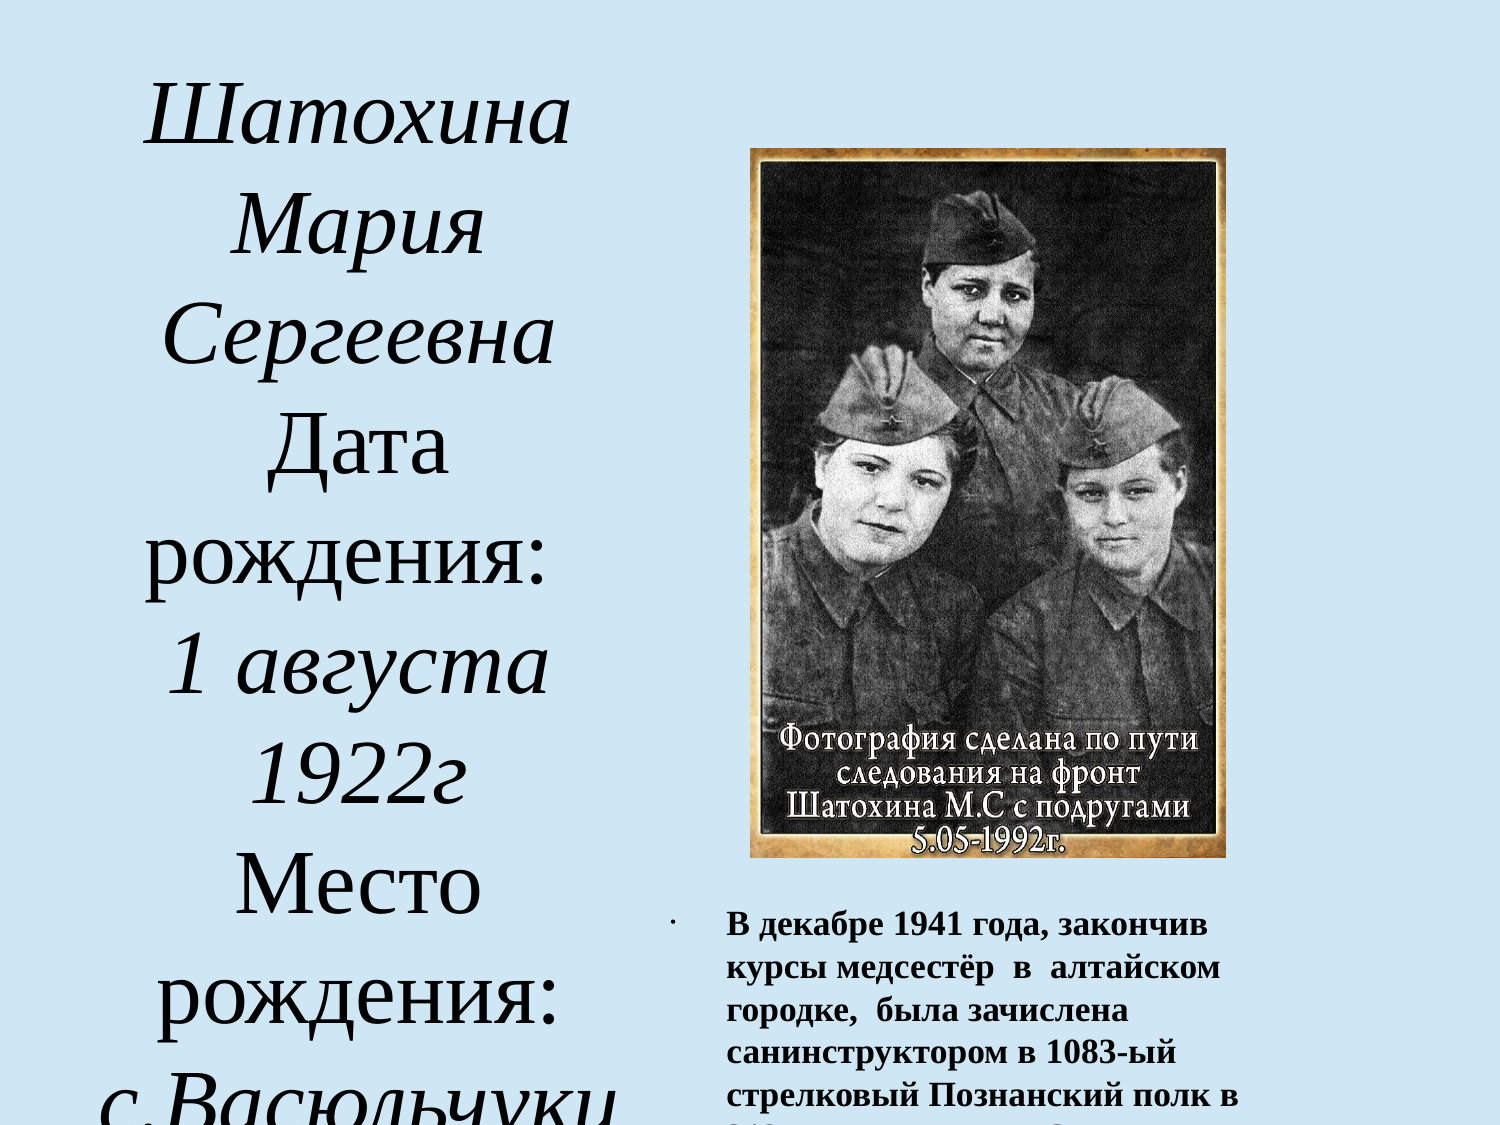

# Шатохина Мария Сергеевна Дата рождения: 1 августа 1922г Место рождения: с.Васюльчуки Ключевской район Алтайский край
В декабре 1941 года, закончив курсы медсестёр в алтайском городке, была зачислена санинструктором в 1083-ый стрелковый Познанский полк в 312-ую стрелковую Смоленскую дивизию 69-й армии